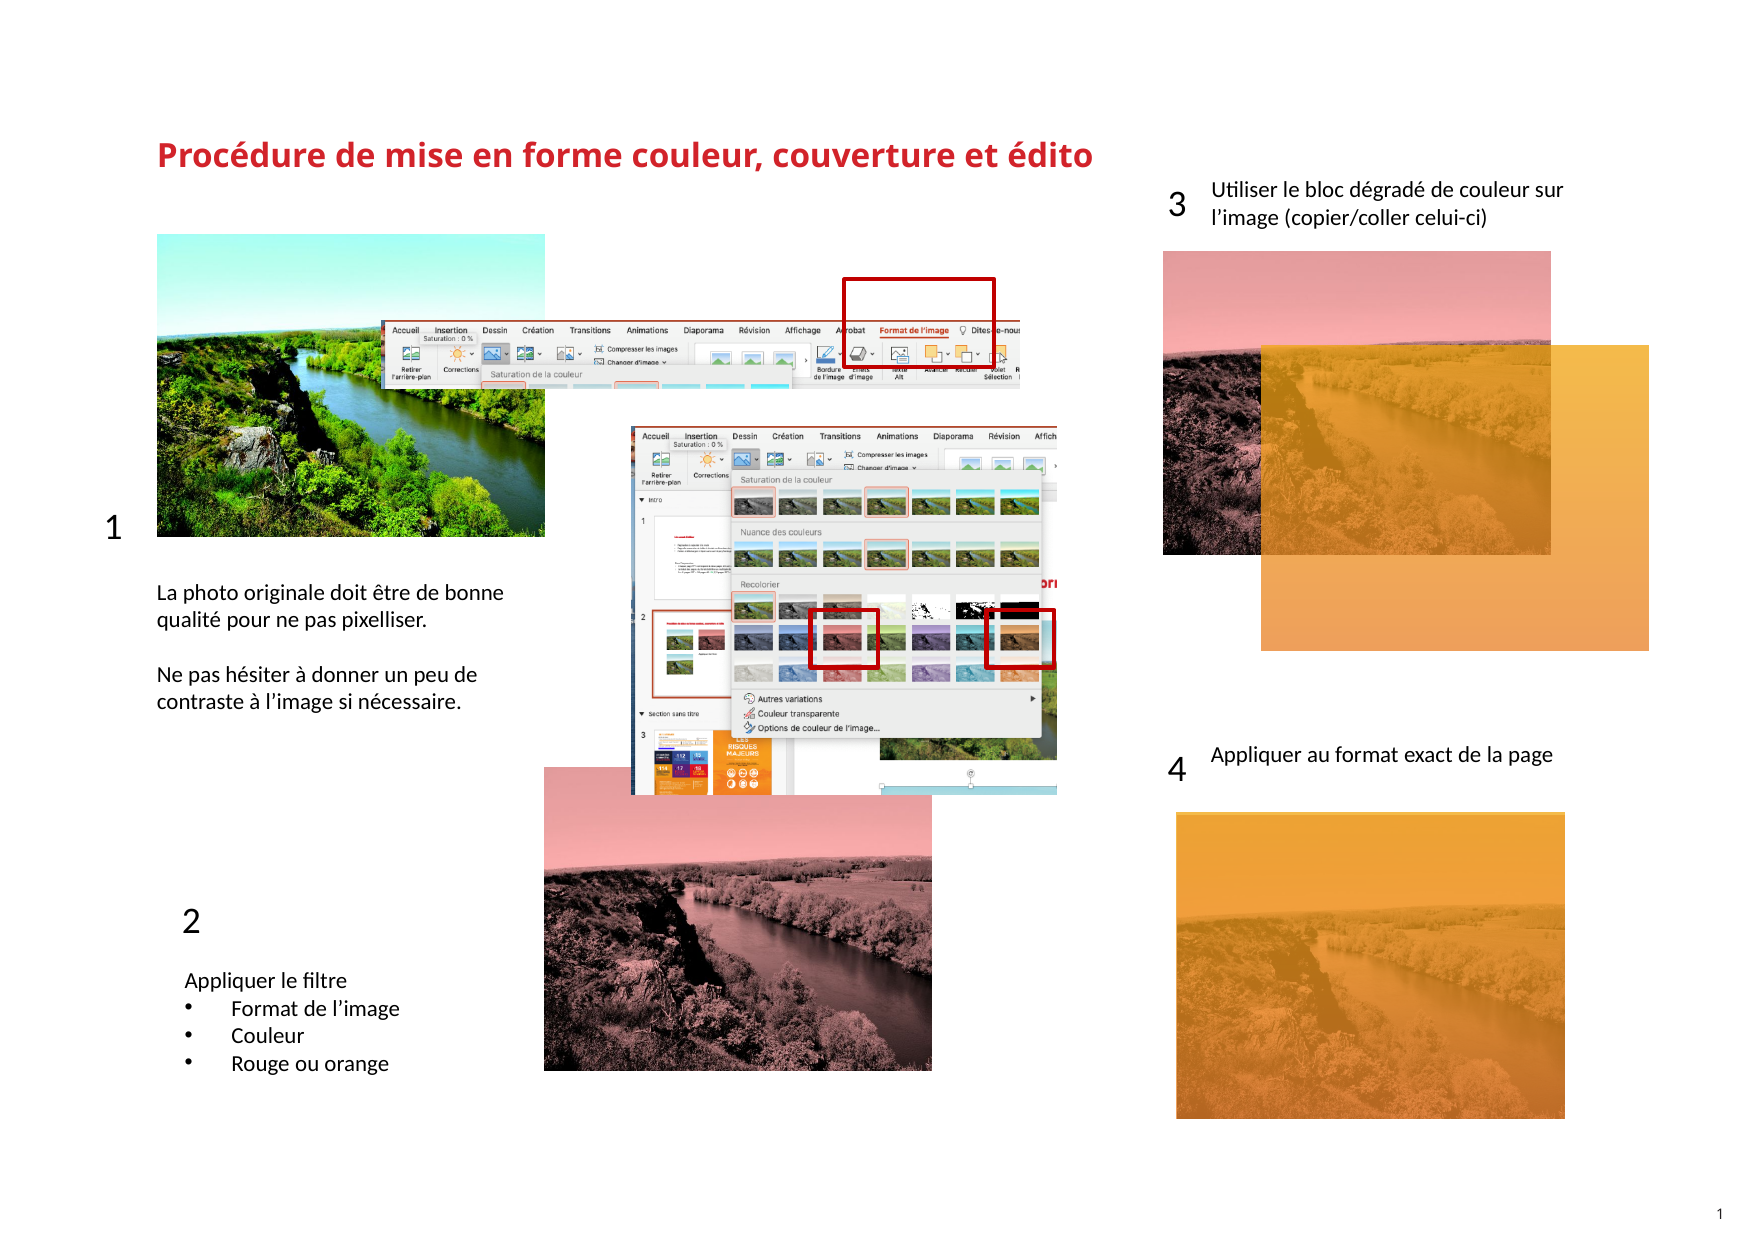

# Procédure de mise en forme couleur, couverture et édito
3
Utiliser le bloc dégradé de couleur sur l’image (copier/coller celui-ci)
1
La photo originale doit être de bonne qualité pour ne pas pixelliser.
Ne pas hésiter à donner un peu de contraste à l’image si nécessaire.
4
Appliquer au format exact de la page
2
Appliquer le filtre
Format de l’image
Couleur
Rouge ou orange